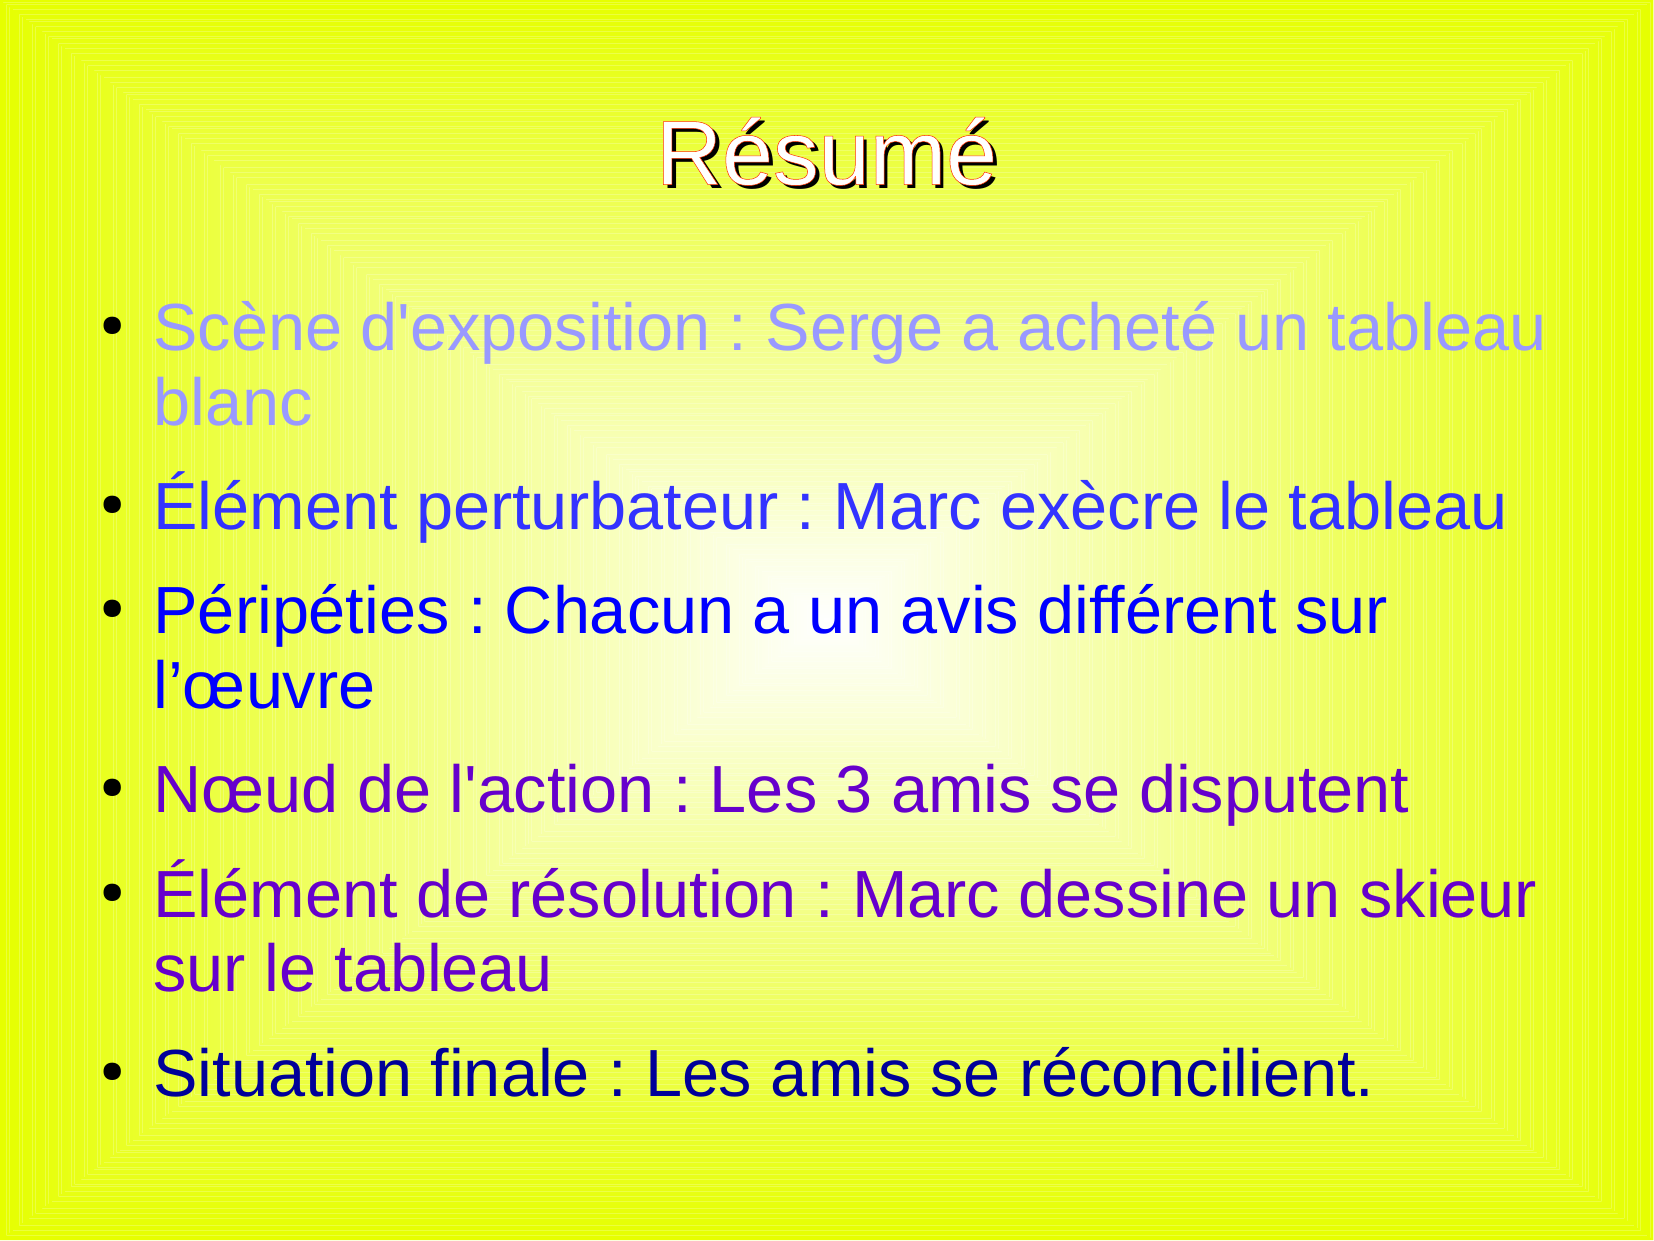

# Résumé
Scène d'exposition : Serge a acheté un tableau blanc
Élément perturbateur : Marc exècre le tableau
Péripéties : Chacun a un avis différent sur l’œuvre
Nœud de l'action : Les 3 amis se disputent
Élément de résolution : Marc dessine un skieur sur le tableau
Situation finale : Les amis se réconcilient.